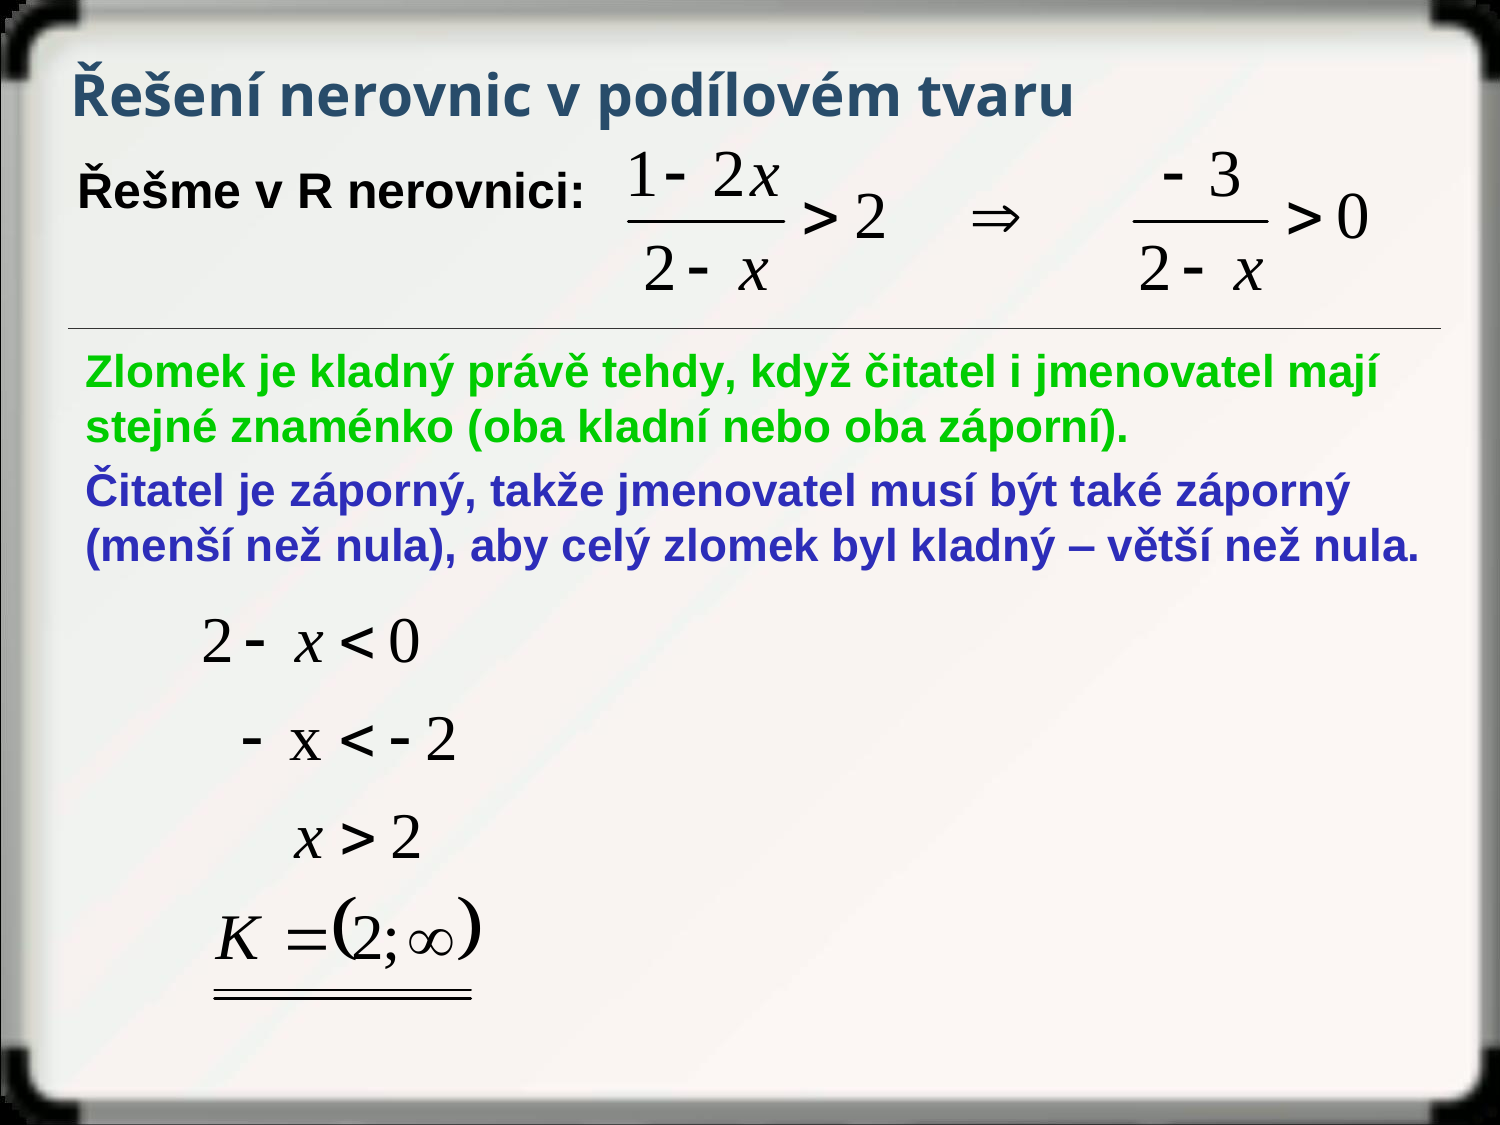

Řešení nerovnic v podílovém tvaru
Řešme v R nerovnici:
Zlomek je kladný právě tehdy, když čitatel i jmenovatel mají stejné znaménko (oba kladní nebo oba záporní).
Čitatel je záporný, takže jmenovatel musí být také záporný (menší než nula), aby celý zlomek byl kladný ‒ větší než nula.